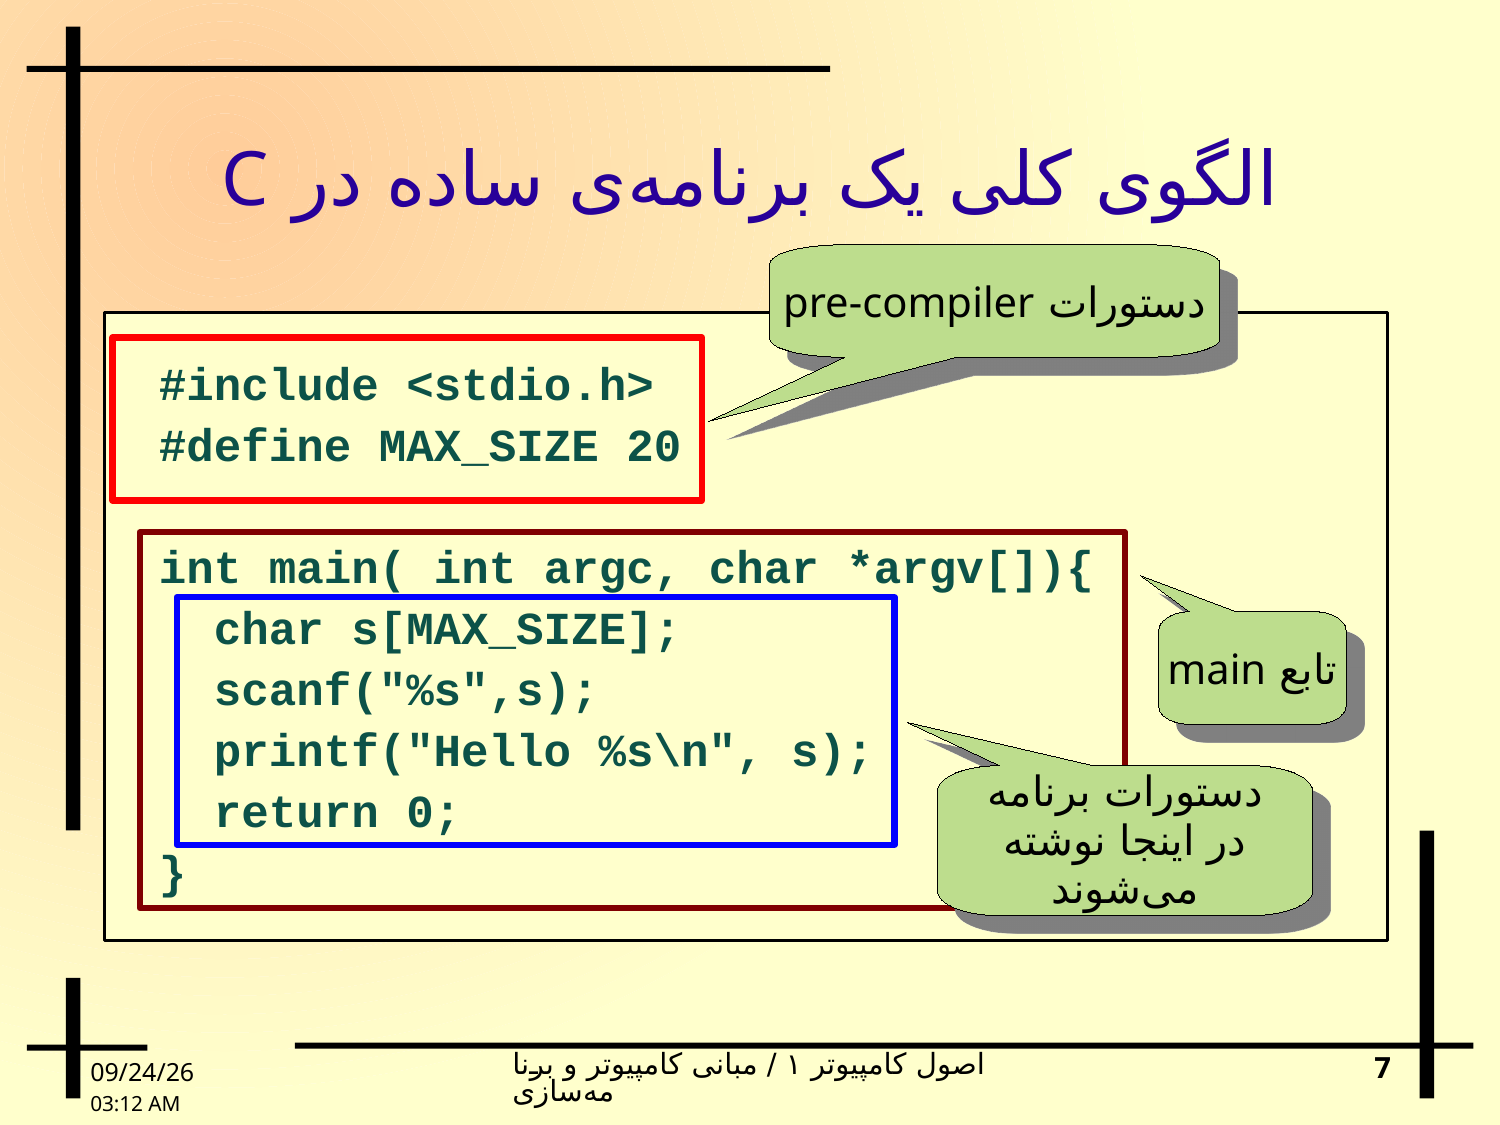

الگوی کلی یک برنامه‌ی ساده در C
دستورات pre-compiler
# #include <stdio.h>
#define MAX_SIZE 20
int main( int argc, char *argv[]){
 char s[MAX_SIZE];
 scanf("%s",s);
 printf("Hello %s\n", s);
 return 0;
}
تابع main
دستورات برنامه در اینجا نوشته می‌شوند
اصول کامپیوتر ۱ / مبانی کامپیوتر و برنامه‌سازی
7